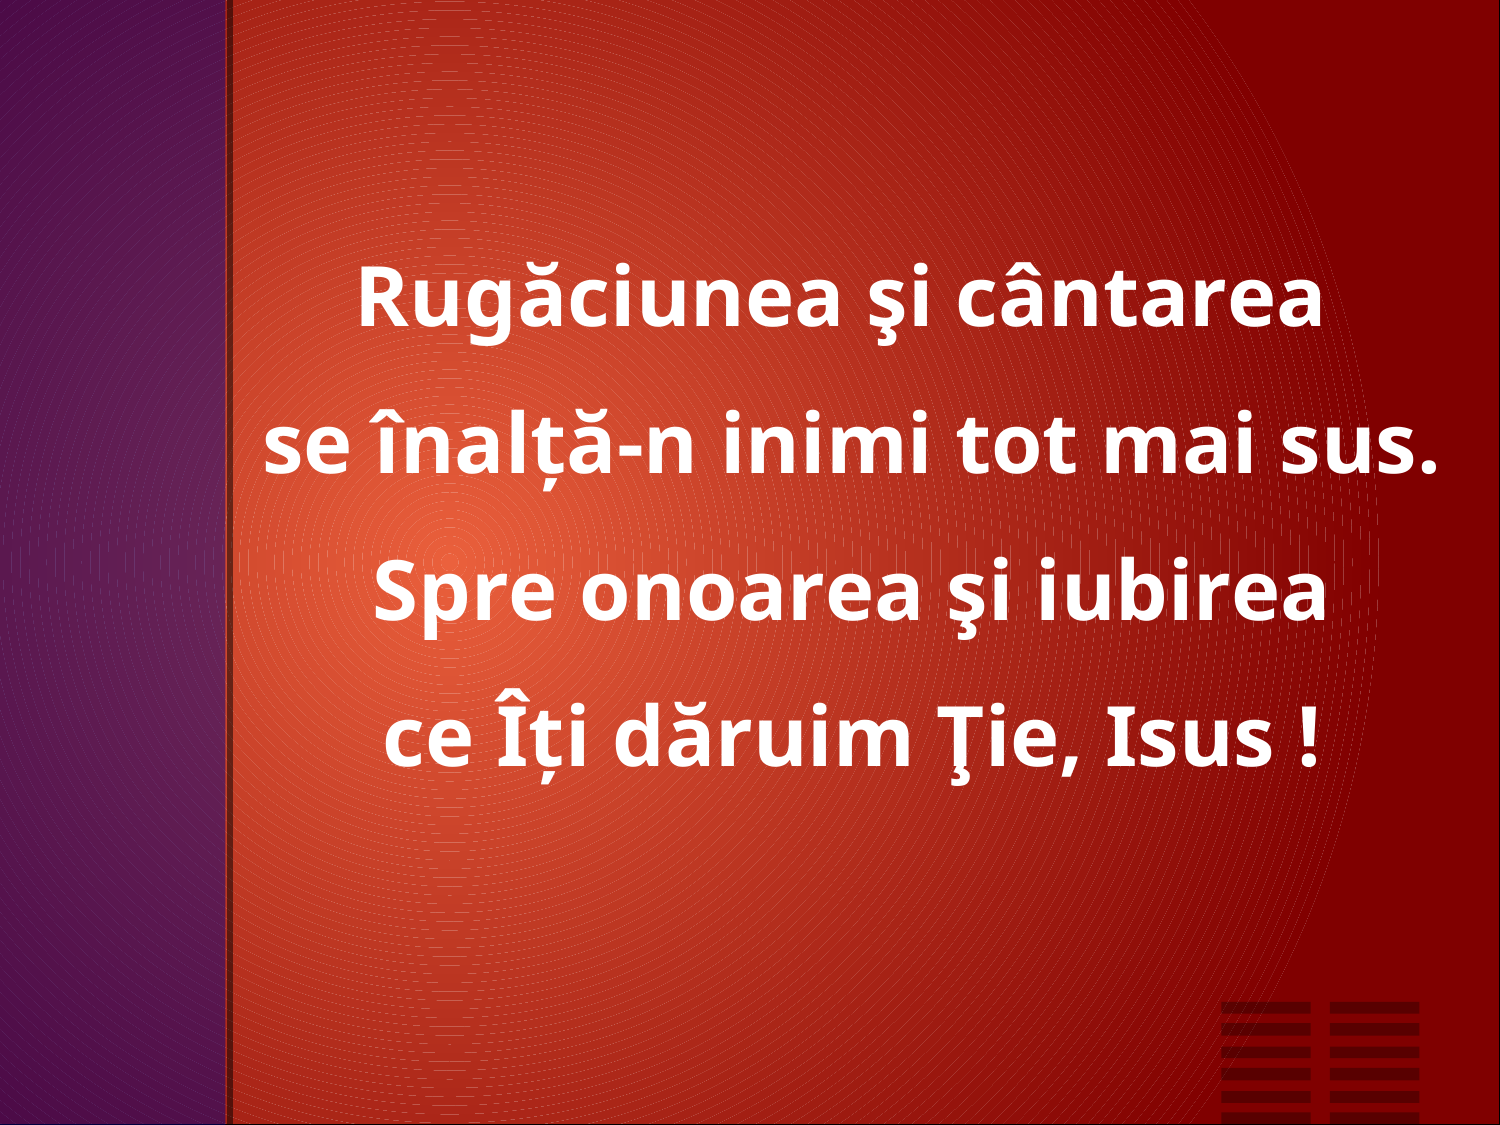

Rugăciunea şi cântarea
se înalţă-n inimi tot mai sus.
Spre onoarea şi iubirea
ce Îţi dăruim Ţie, Isus !